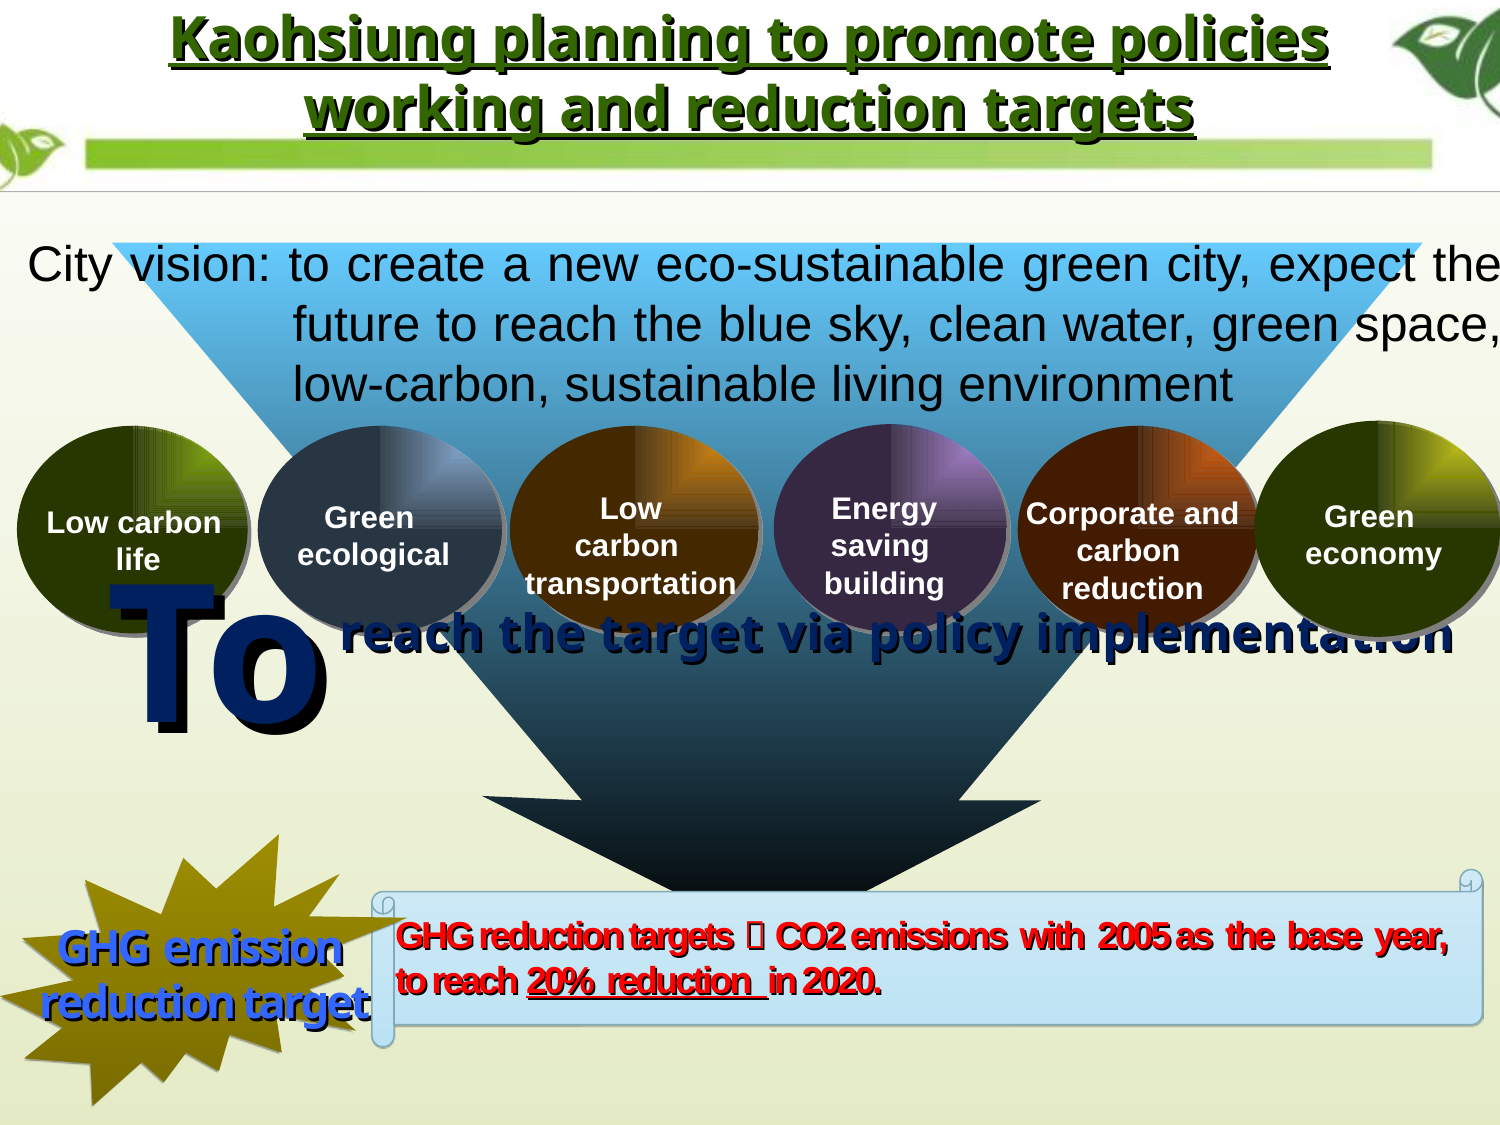

Kaohsiung planning to promote policies working and reduction targets
City vision: to create a new eco-sustainable green city, expect the future to reach the blue sky, clean water, green space, low-carbon, sustainable living environment
Low
carbon
transportation
Energy
saving
building
Corporate and
carbon
reduction
Green
economy
Green
ecological
Low carbon
life
To reach the target via policy implementation
GHG reduction targets：CO2 emissions with 2005 as the base year, to reach 20% reduction in 2020.
GHG emission
reduction target